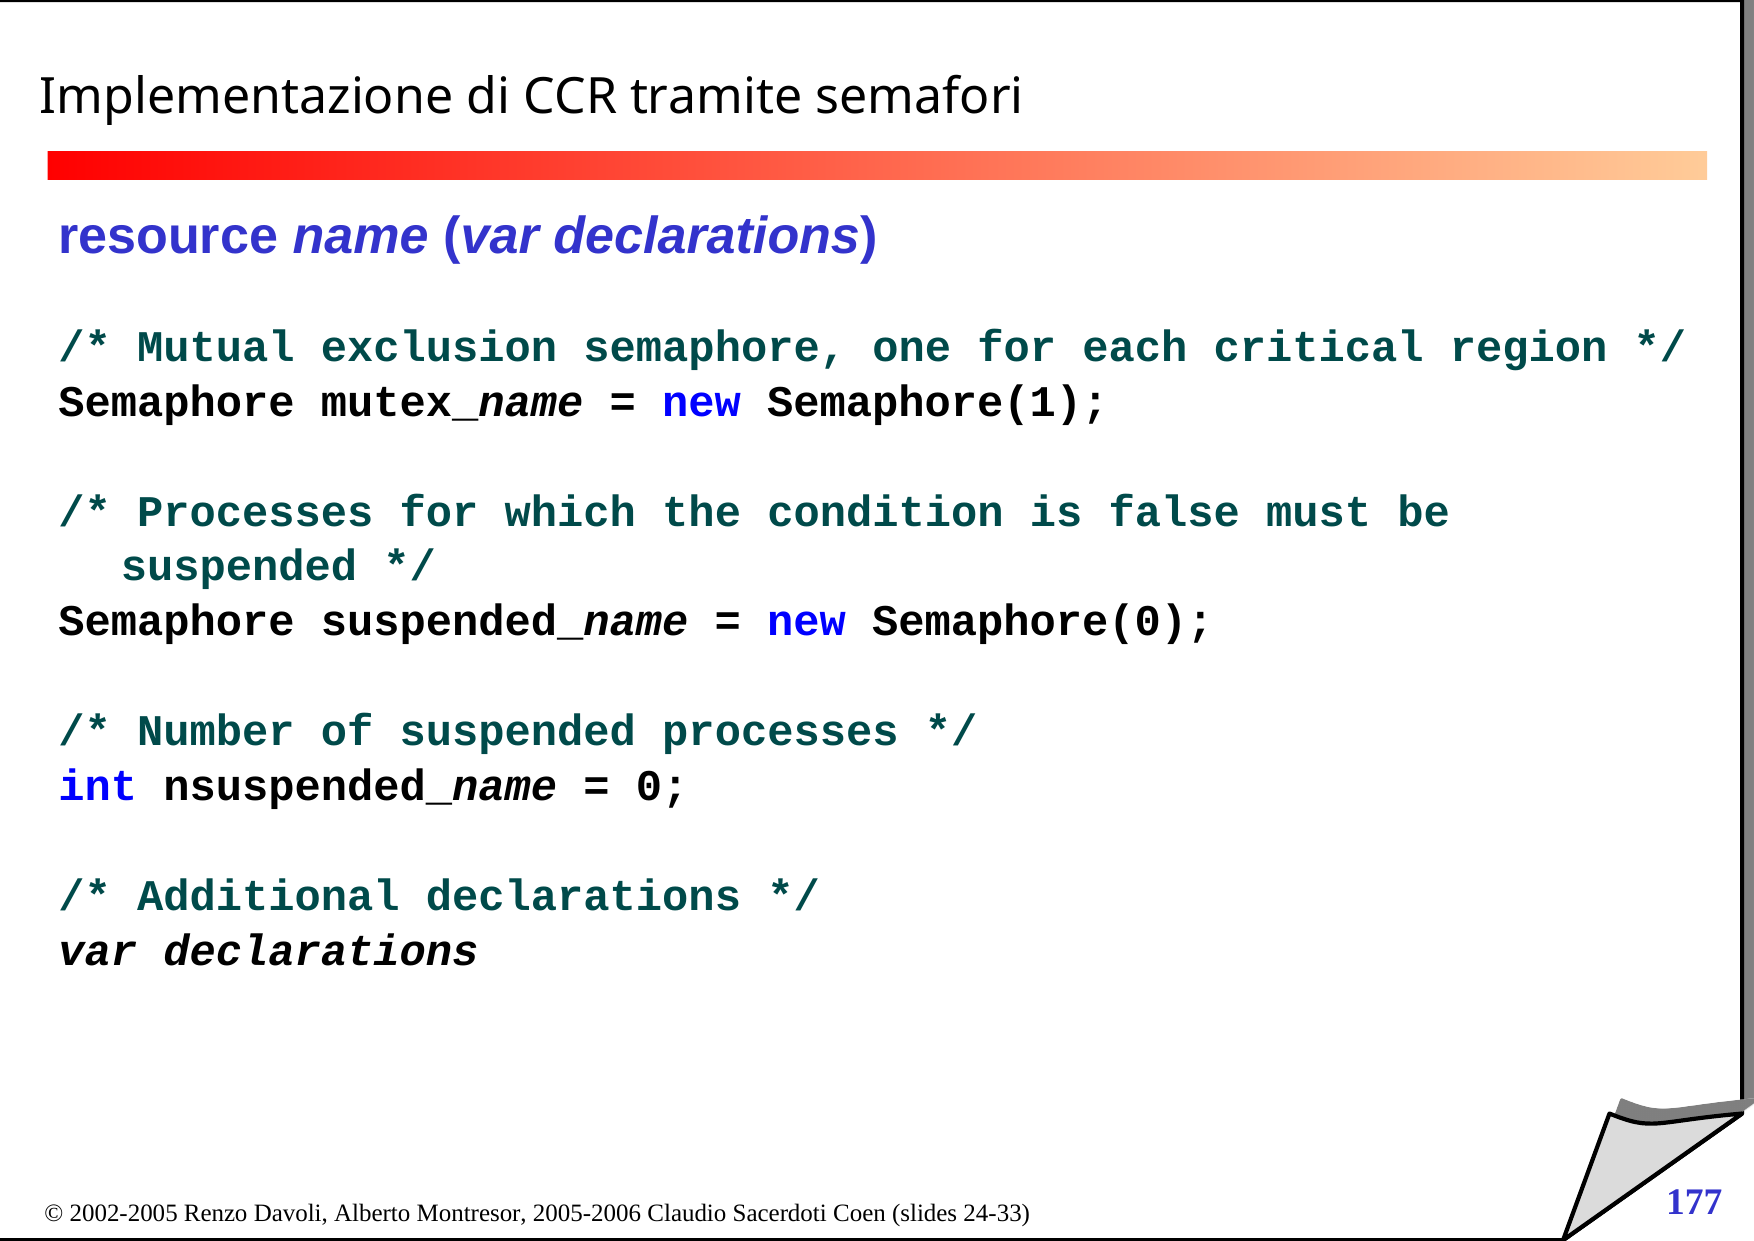

# Implementazione di CCR tramite semafori
resource name (var declarations)
/* Mutual exclusion semaphore, one for each critical region */
Semaphore mutex_name = new Semaphore(1);
/* Processes for which the condition is false must be suspended */
Semaphore suspended_name = new Semaphore(0);
/* Number of suspended processes */
int nsuspended_name = 0;
/* Additional declarations */
var declarations